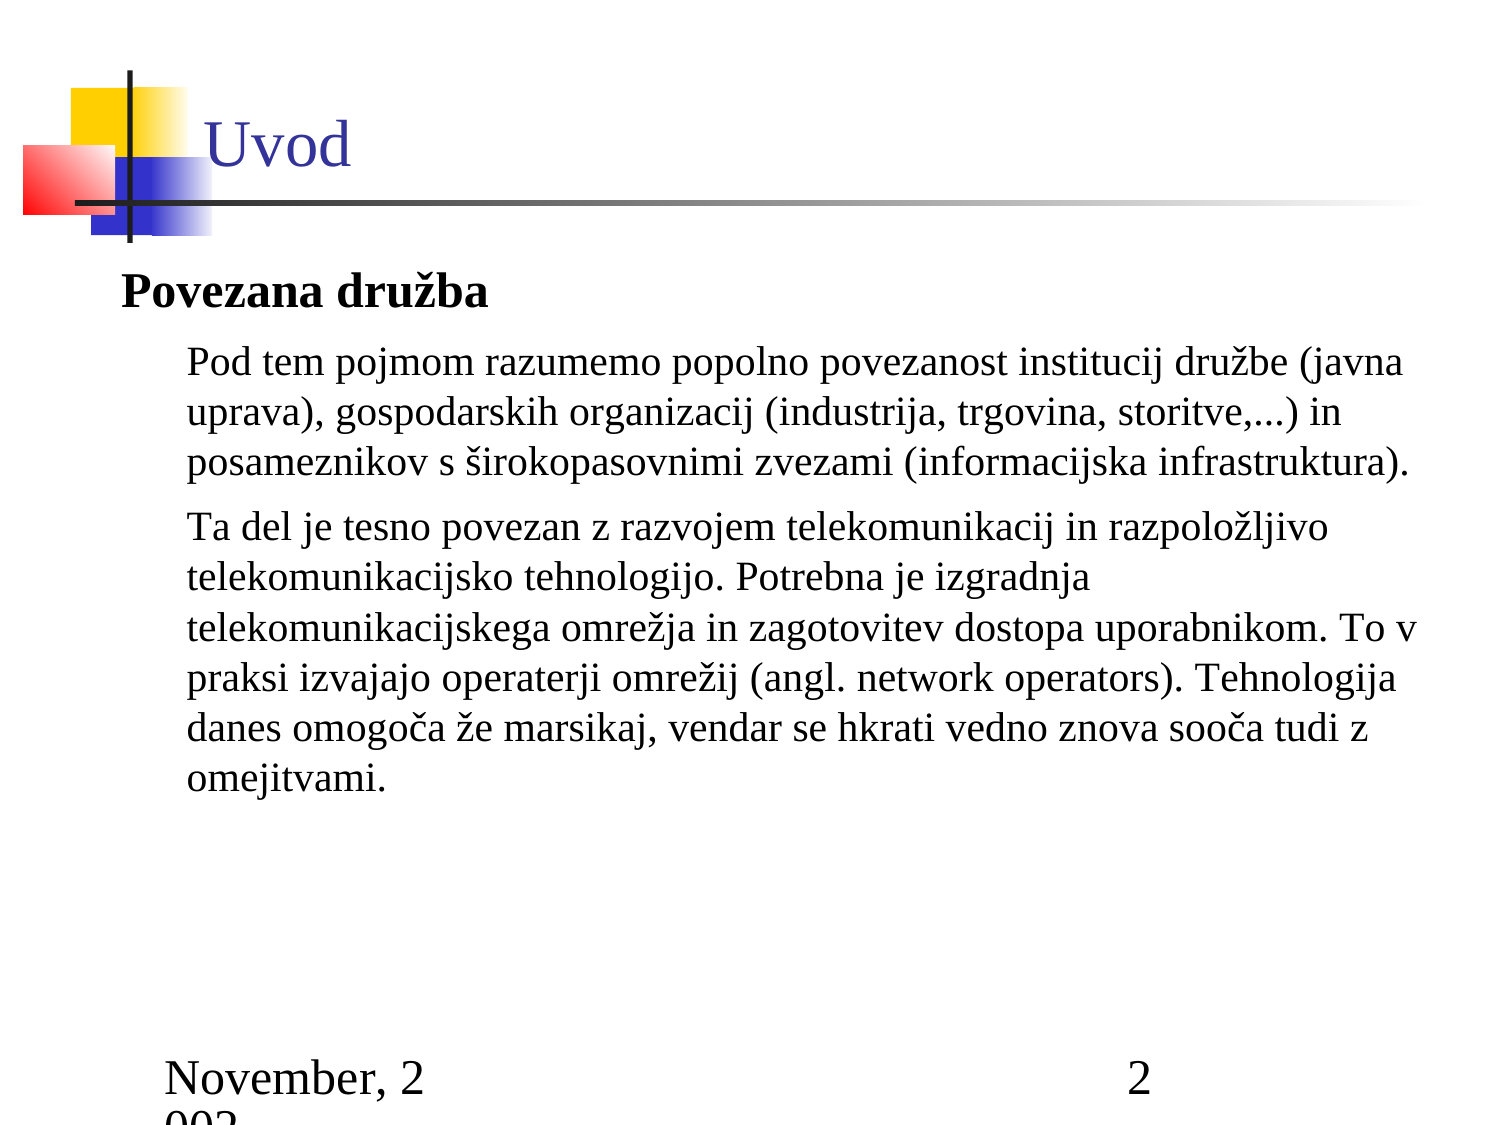

# Uvod
	Povezana družba
	Pod tem pojmom razumemo popolno povezanost institucij družbe (javna uprava), gospodarskih organizacij (industrija, trgovina, storitve,...) in posameznikov s širokopasovnimi zvezami (informacijska infrastruktura).
	Ta del je tesno povezan z razvojem telekomunikacij in razpoložljivo telekomunikacijsko tehnologijo. Potrebna je izgradnja telekomunikacijskega omrežja in zagotovitev dostopa uporabnikom. To v praksi izvajajo operaterji omrežij (angl. network operators). Tehnologija danes omogoča že marsikaj, vendar se hkrati vedno znova sooča tudi z omejitvami.
November, 2002
TR
2